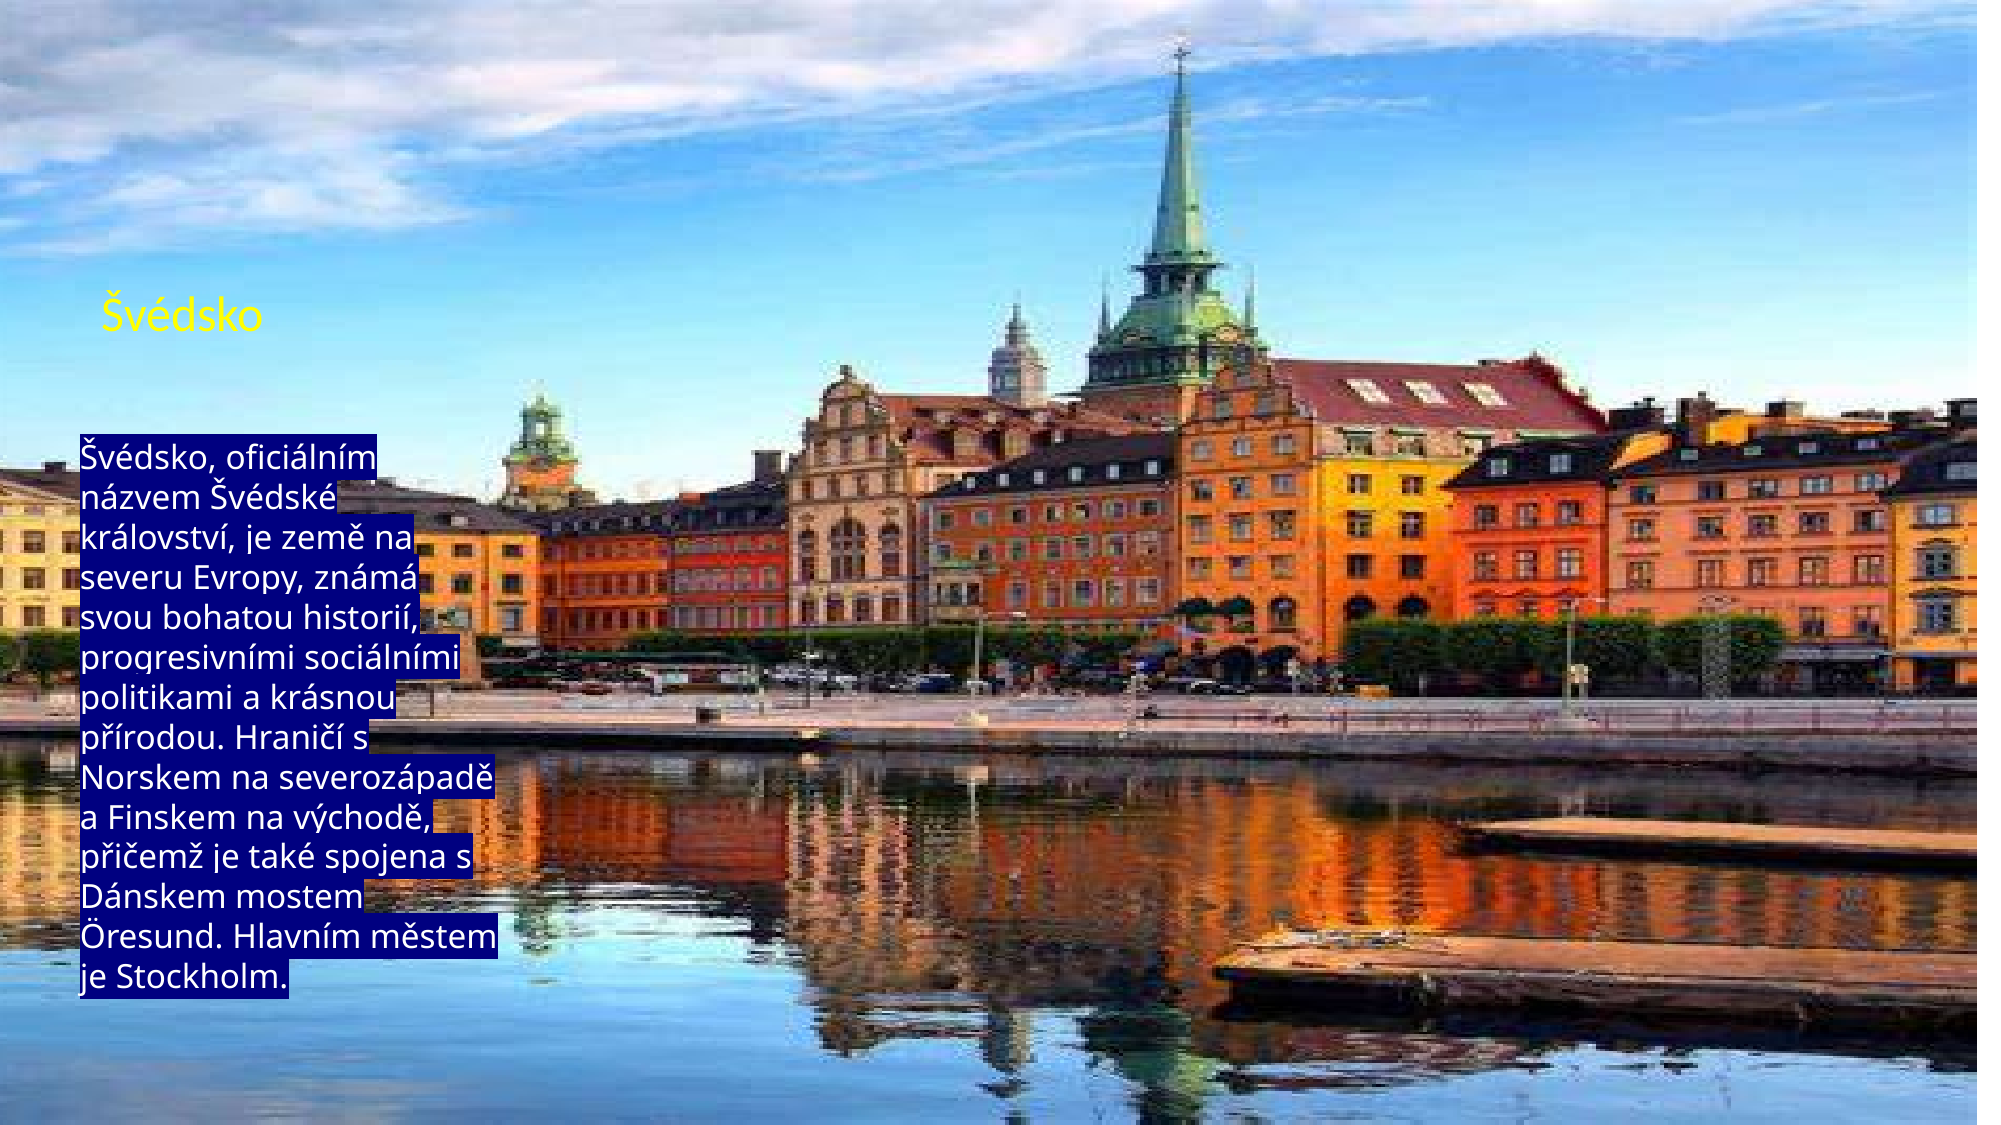

#
Švédsko
Švédsko, oficiálním názvem Švédské království, je země na severu Evropy, známá svou bohatou historií, progresivními sociálními politikami a krásnou přírodou. Hraničí s Norskem na severozápadě a Finskem na východě, přičemž je také spojena s Dánskem mostem Öresund. Hlavním městem je Stockholm.